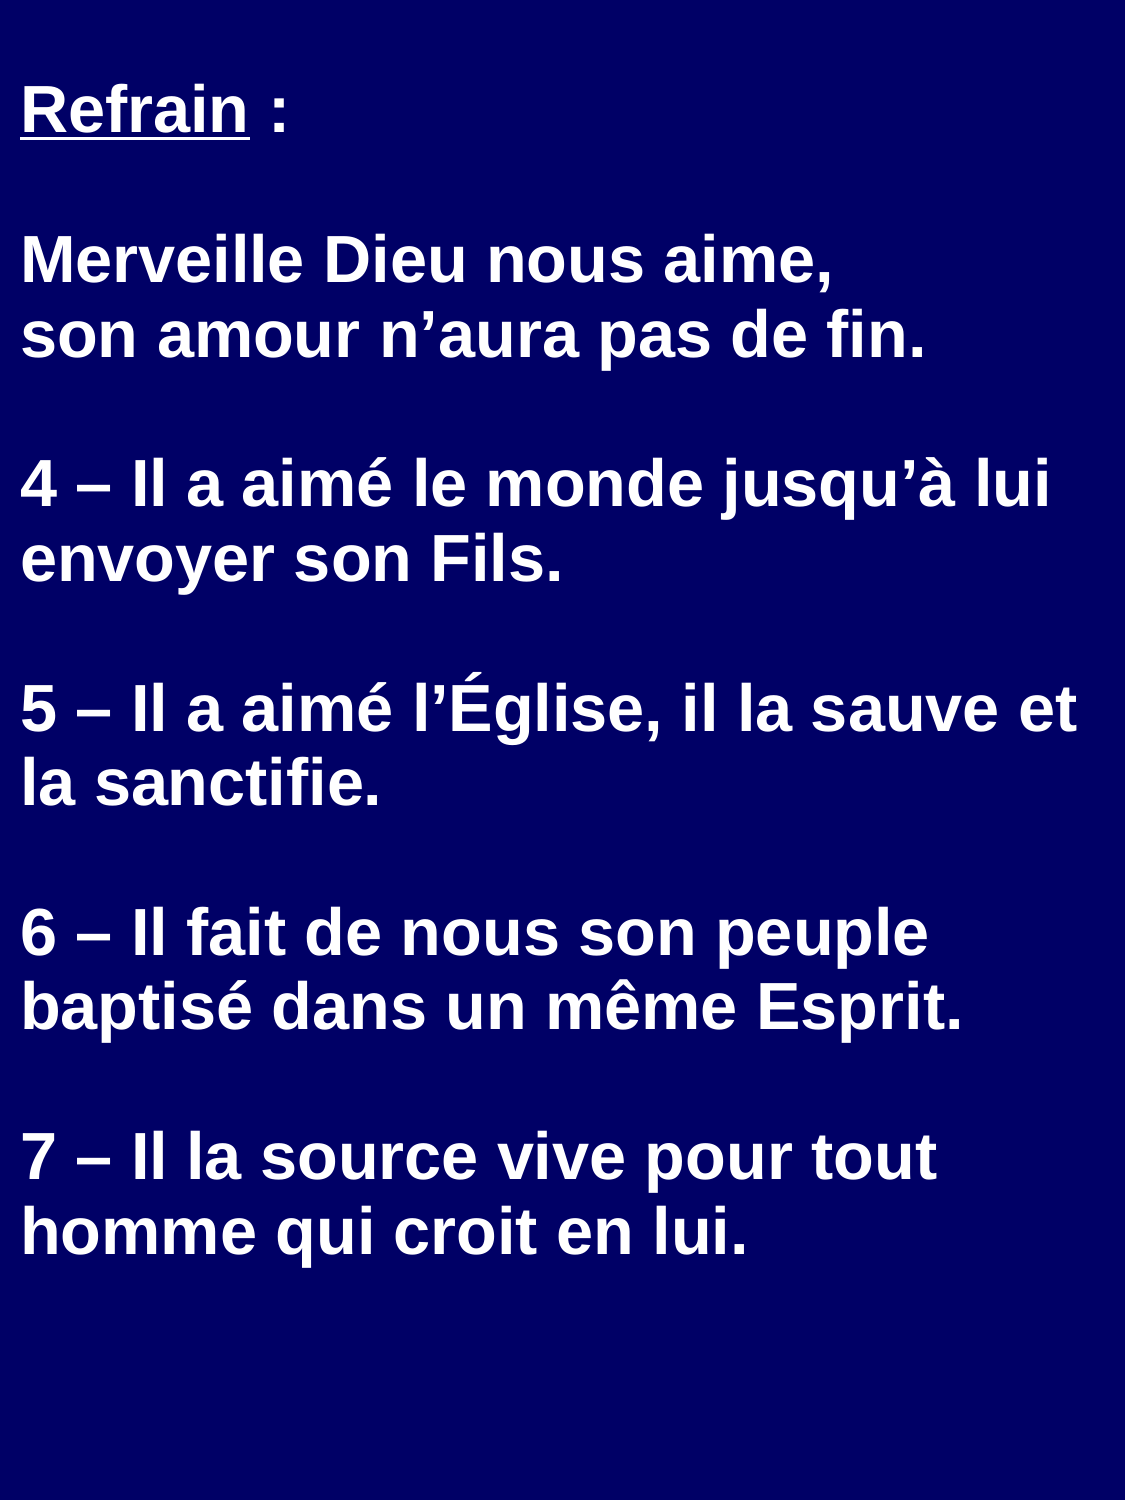

Refrain :
Merveille Dieu nous aime,
son amour n’aura pas de fin.
4 – Il a aimé le monde jusqu’à lui envoyer son Fils.
5 – Il a aimé l’Église, il la sauve et la sanctifie.
6 – Il fait de nous son peuple baptisé dans un même Esprit.
7 – Il la source vive pour tout homme qui croit en lui.